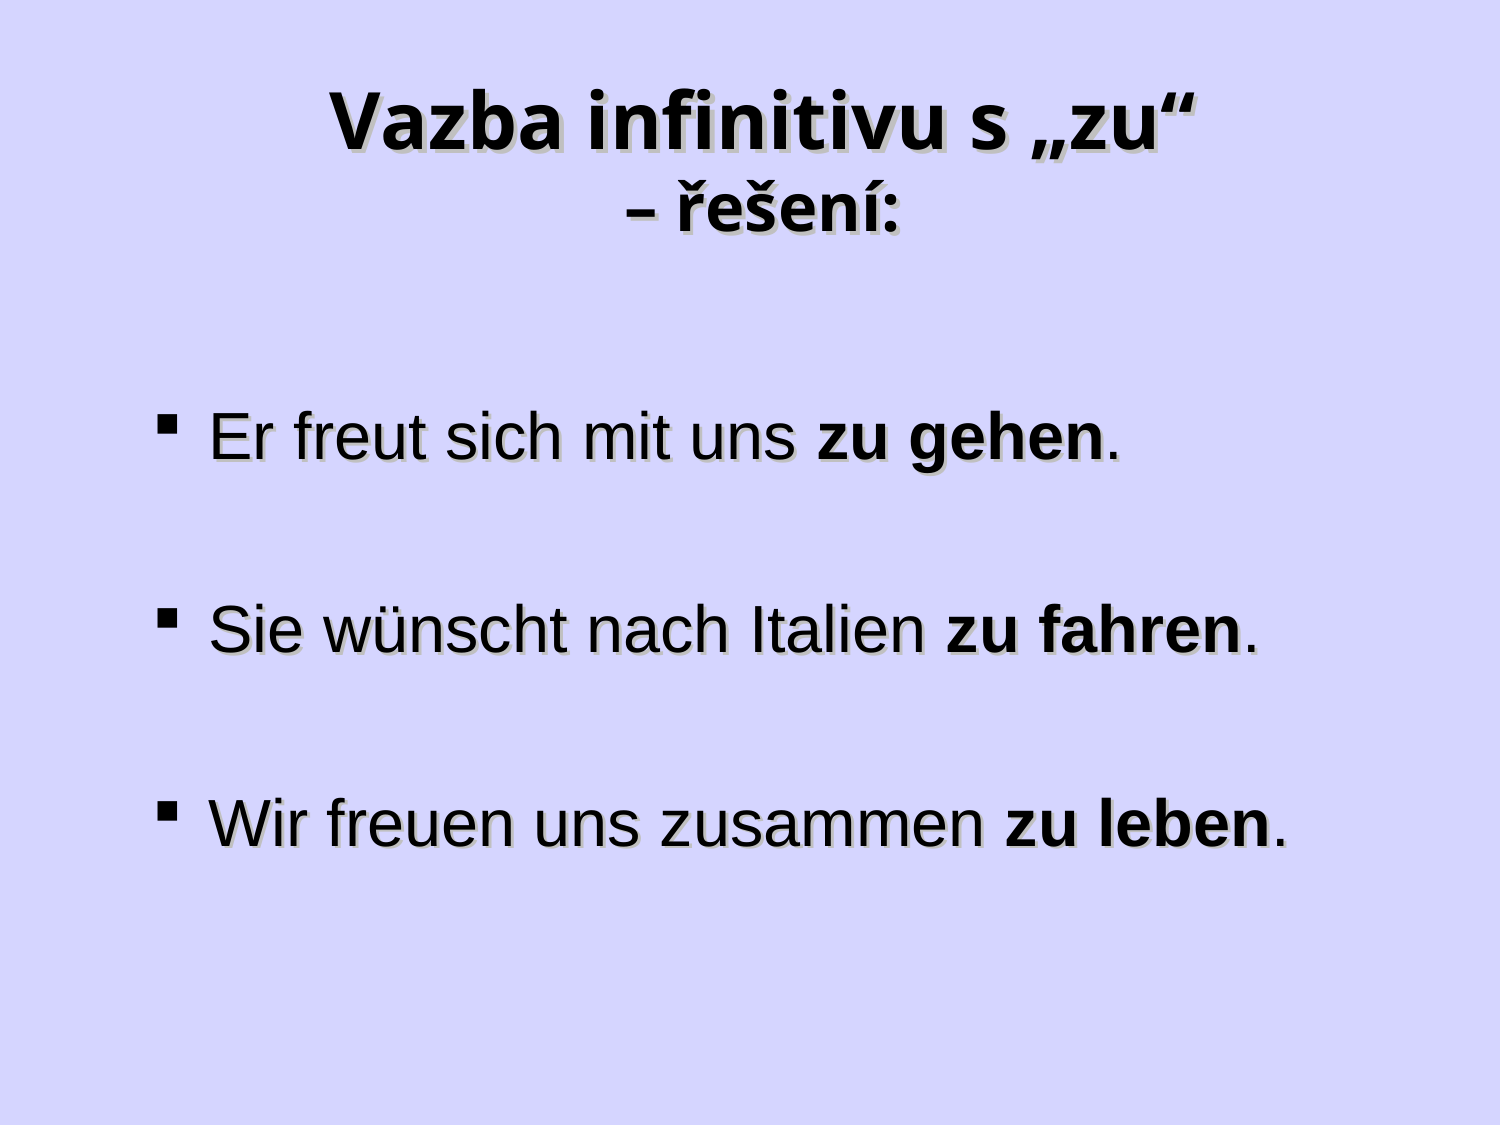

# Vazba infinitivu s „zu“ – řešení:
Er freut sich mit uns zu gehen.
Sie wünscht nach Italien zu fahren.
Wir freuen uns zusammen zu leben.